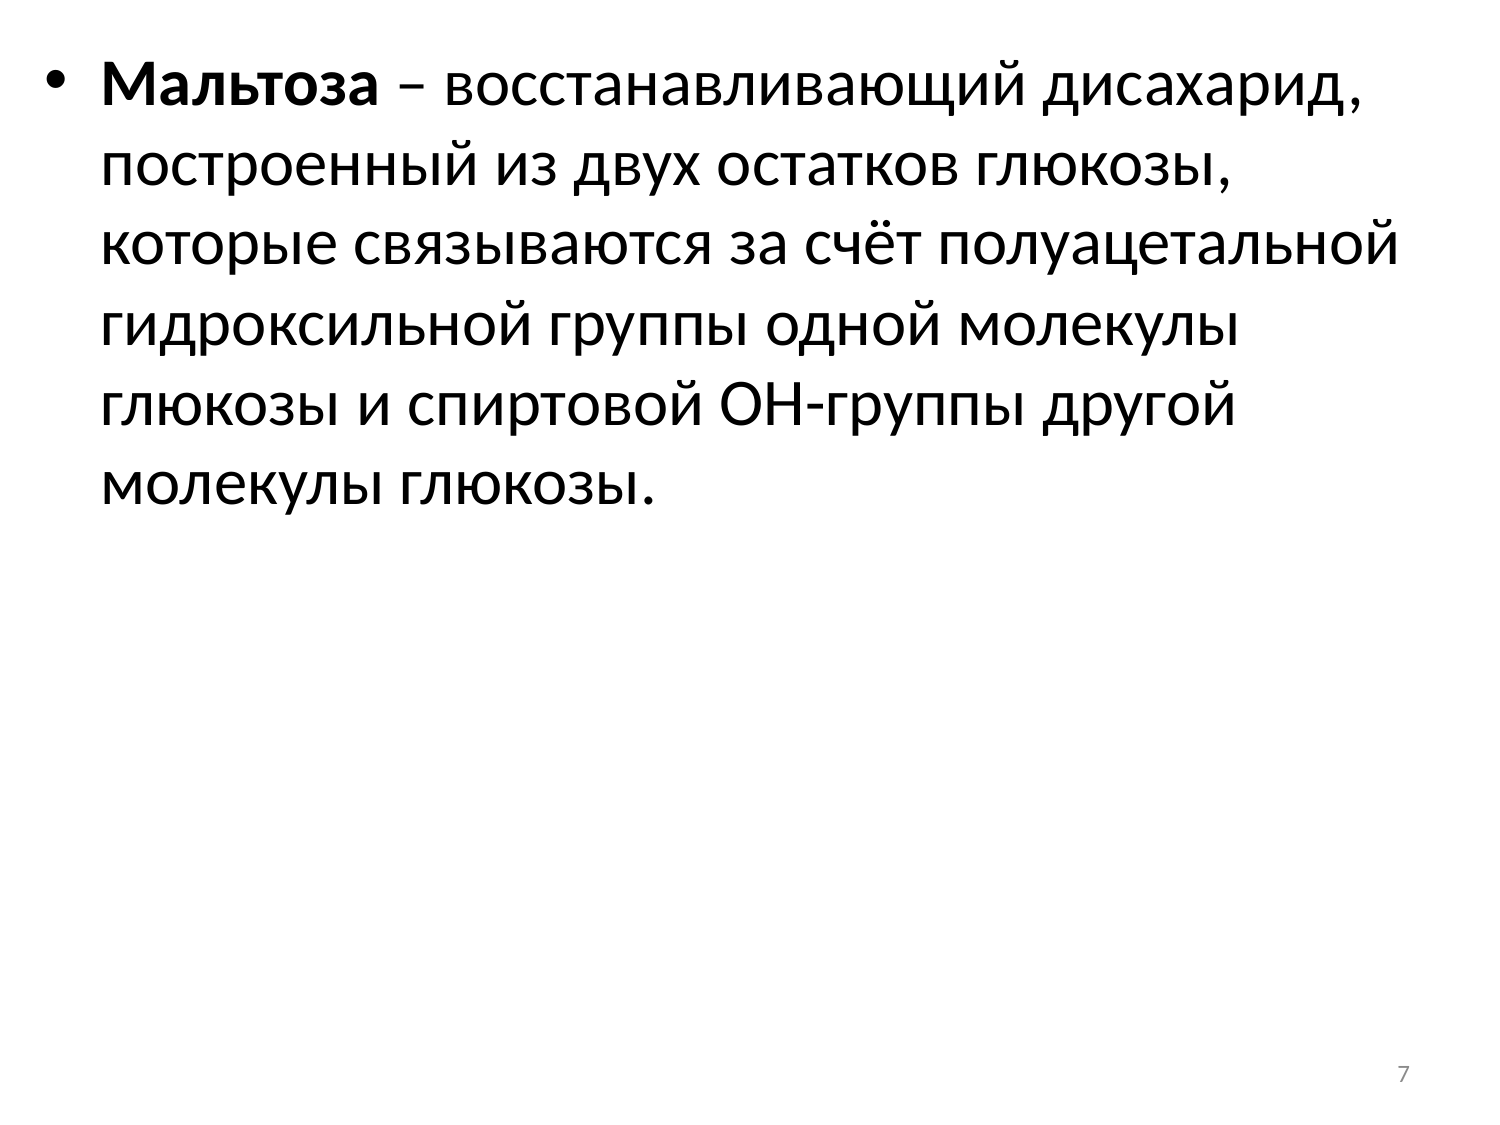

# Мальтоза – восстанавливающий дисахарид, построенный из двух остатков глюкозы, которые связываются за счёт полуацетальной гидроксильной группы одной молекулы глюкозы и спиртовой OH-группы другой молекулы глюкозы.